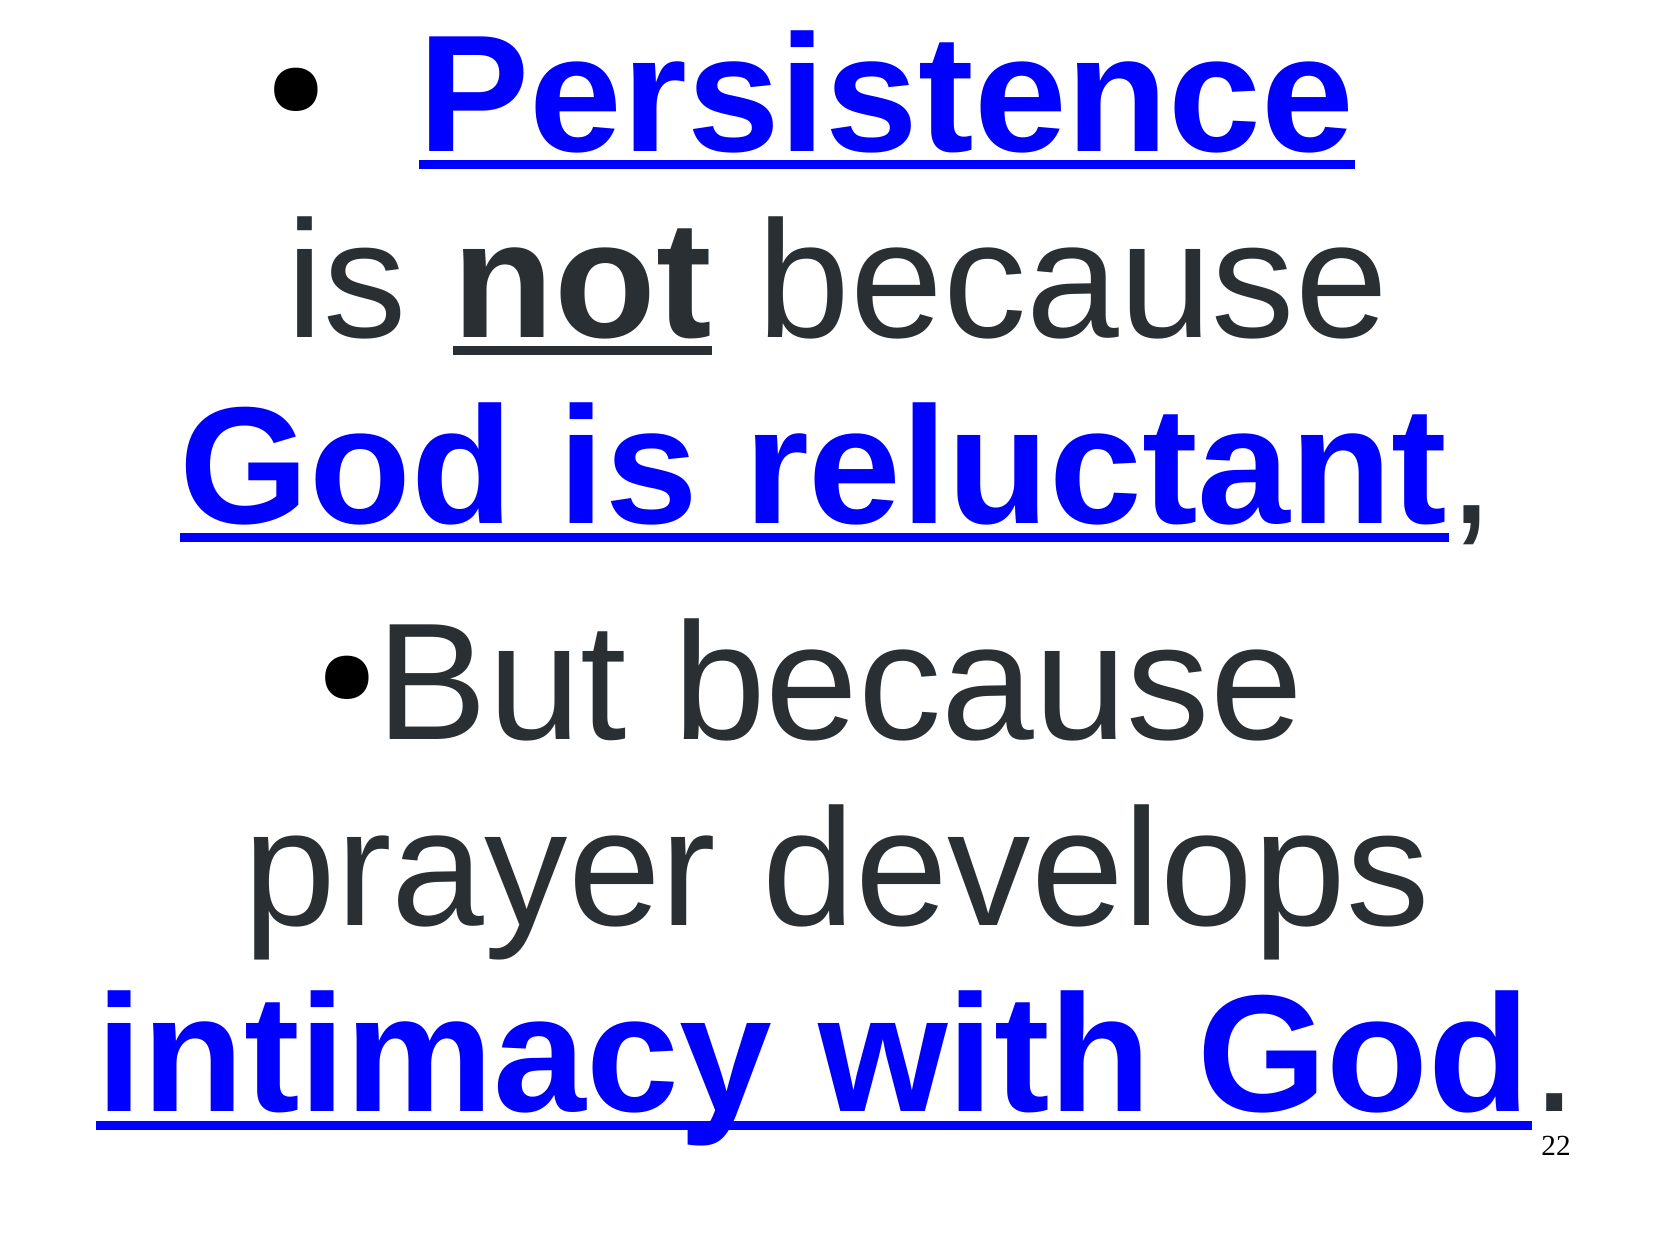

# Persistence is not because God is reluctant,
But because
prayer develops
intimacy with God.
22